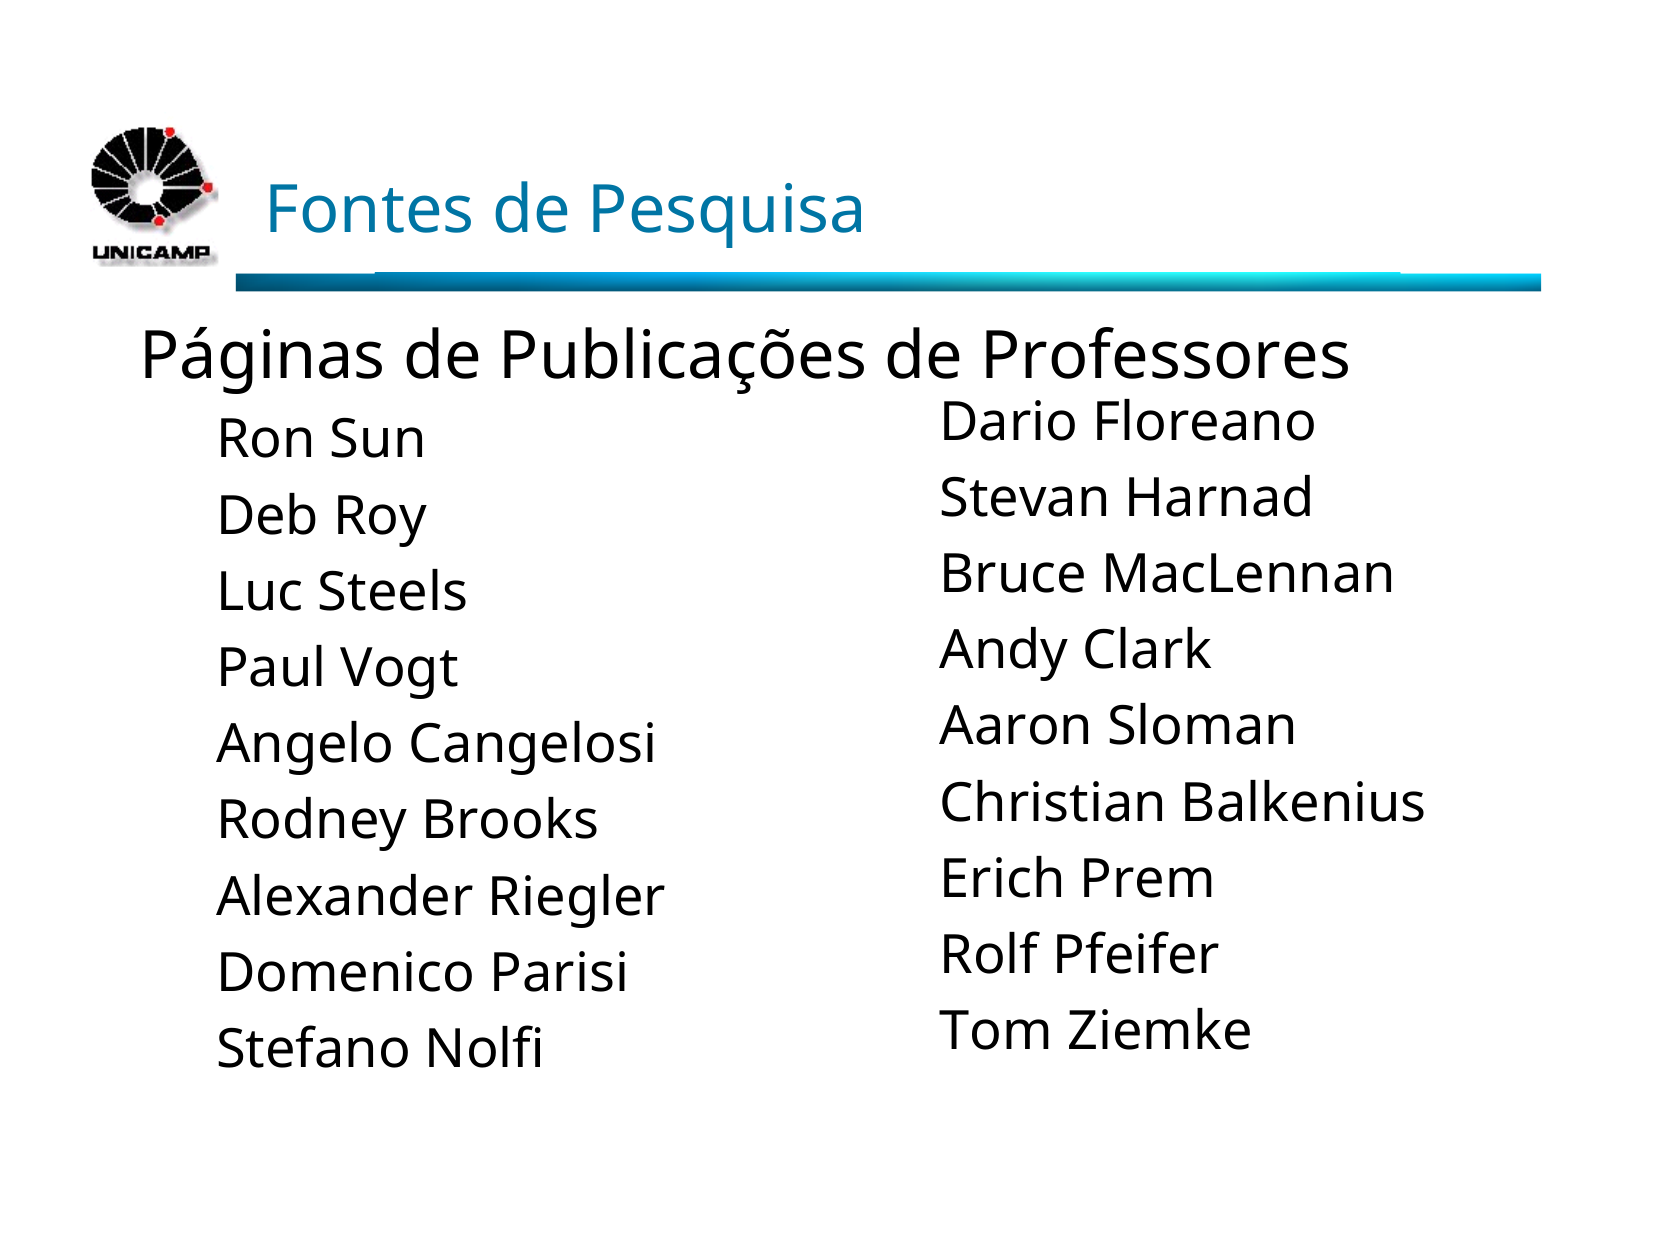

# Fontes de Pesquisa
Páginas de Publicações de Professores
Ron Sun
Deb Roy
Luc Steels
Paul Vogt
Angelo Cangelosi
Rodney Brooks
Alexander Riegler
Domenico Parisi
Stefano Nolfi
Dario Floreano
Stevan Harnad
Bruce MacLennan
Andy Clark
Aaron Sloman
Christian Balkenius
Erich Prem
Rolf Pfeifer
Tom Ziemke